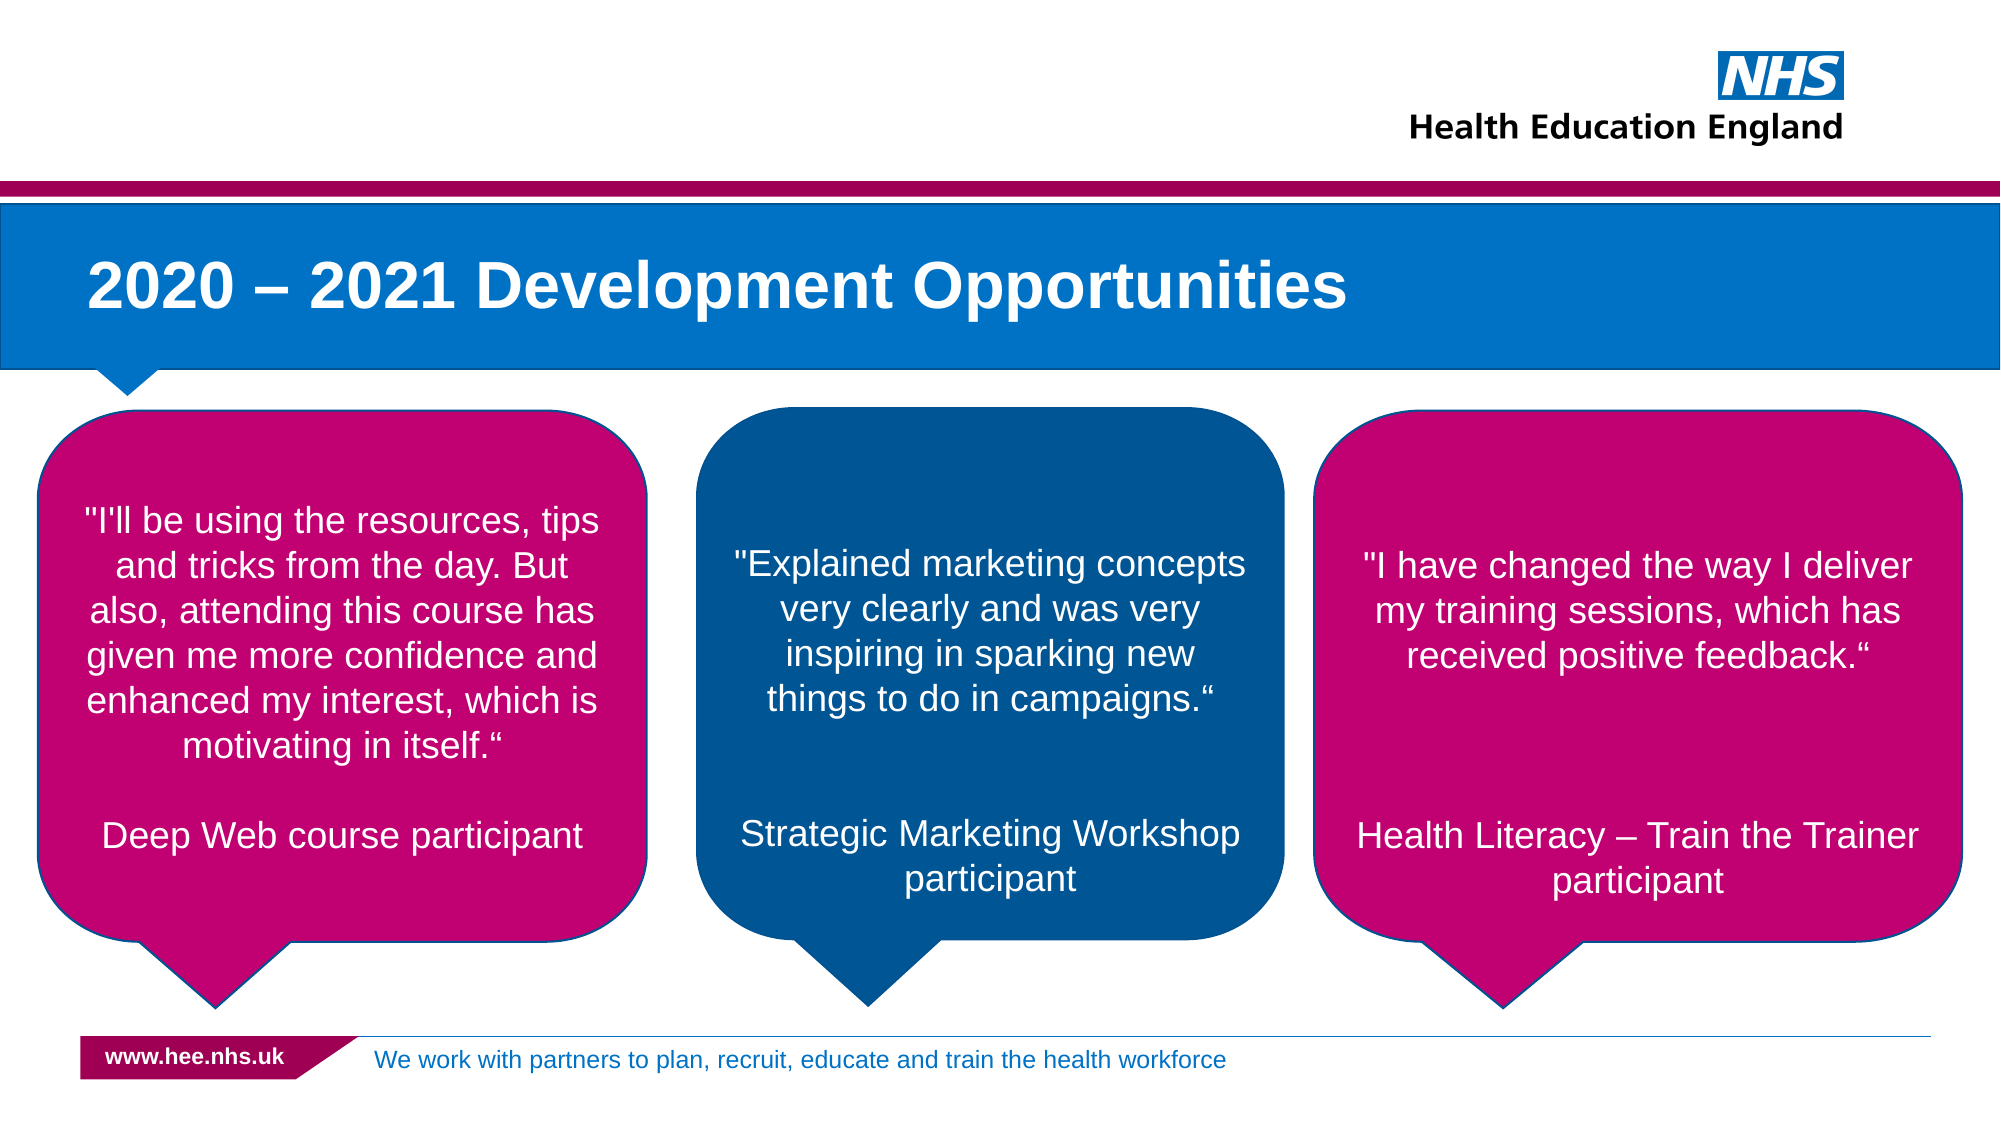

# 2020 – 2021 Development Opportunities
"Explained marketing concepts very clearly and was very inspiring in sparking new things to do in campaigns.“
Strategic Marketing Workshop participant
"I'll be using the resources, tips and tricks from the day. But also, attending this course has given me more confidence and enhanced my interest, which is motivating in itself.“
Deep Web course participant
"I have changed the way I deliver my training sessions, which has received positive feedback.“
Health Literacy – Train the Trainer participant